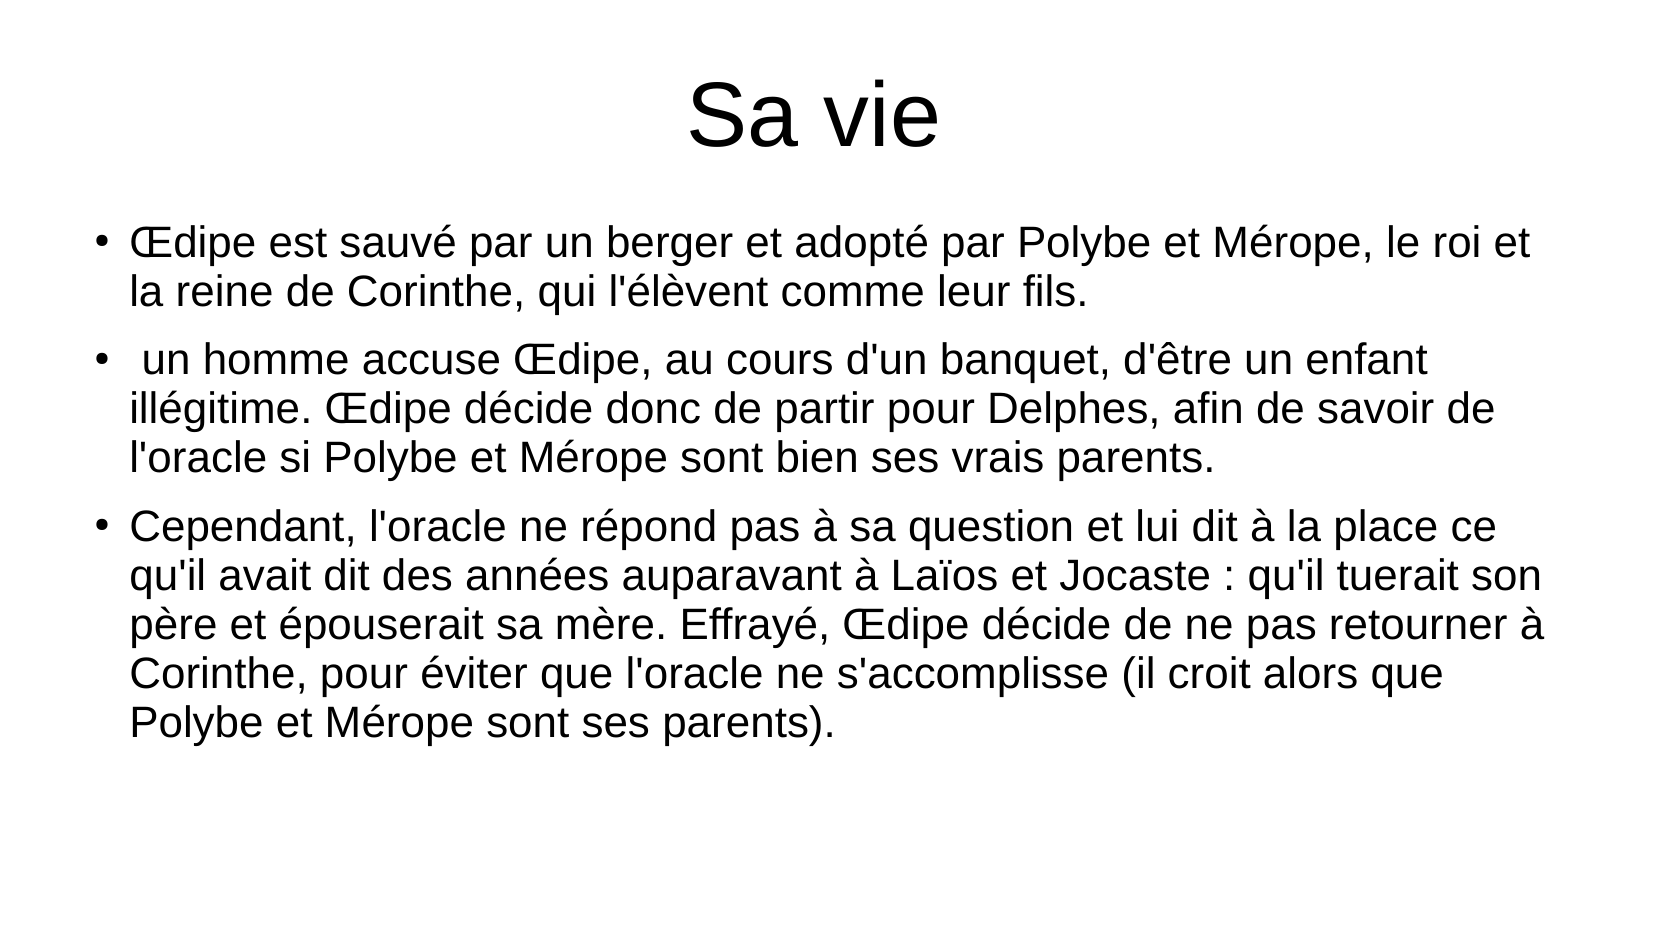

# Sa vie
Œdipe est sauvé par un berger et adopté par Polybe et Mérope, le roi et la reine de Corinthe, qui l'élèvent comme leur fils.
 un homme accuse Œdipe, au cours d'un banquet, d'être un enfant illégitime. Œdipe décide donc de partir pour Delphes, afin de savoir de l'oracle si Polybe et Mérope sont bien ses vrais parents.
Cependant, l'oracle ne répond pas à sa question et lui dit à la place ce qu'il avait dit des années auparavant à Laïos et Jocaste : qu'il tuerait son père et épouserait sa mère. Effrayé, Œdipe décide de ne pas retourner à Corinthe, pour éviter que l'oracle ne s'accomplisse (il croit alors que Polybe et Mérope sont ses parents).